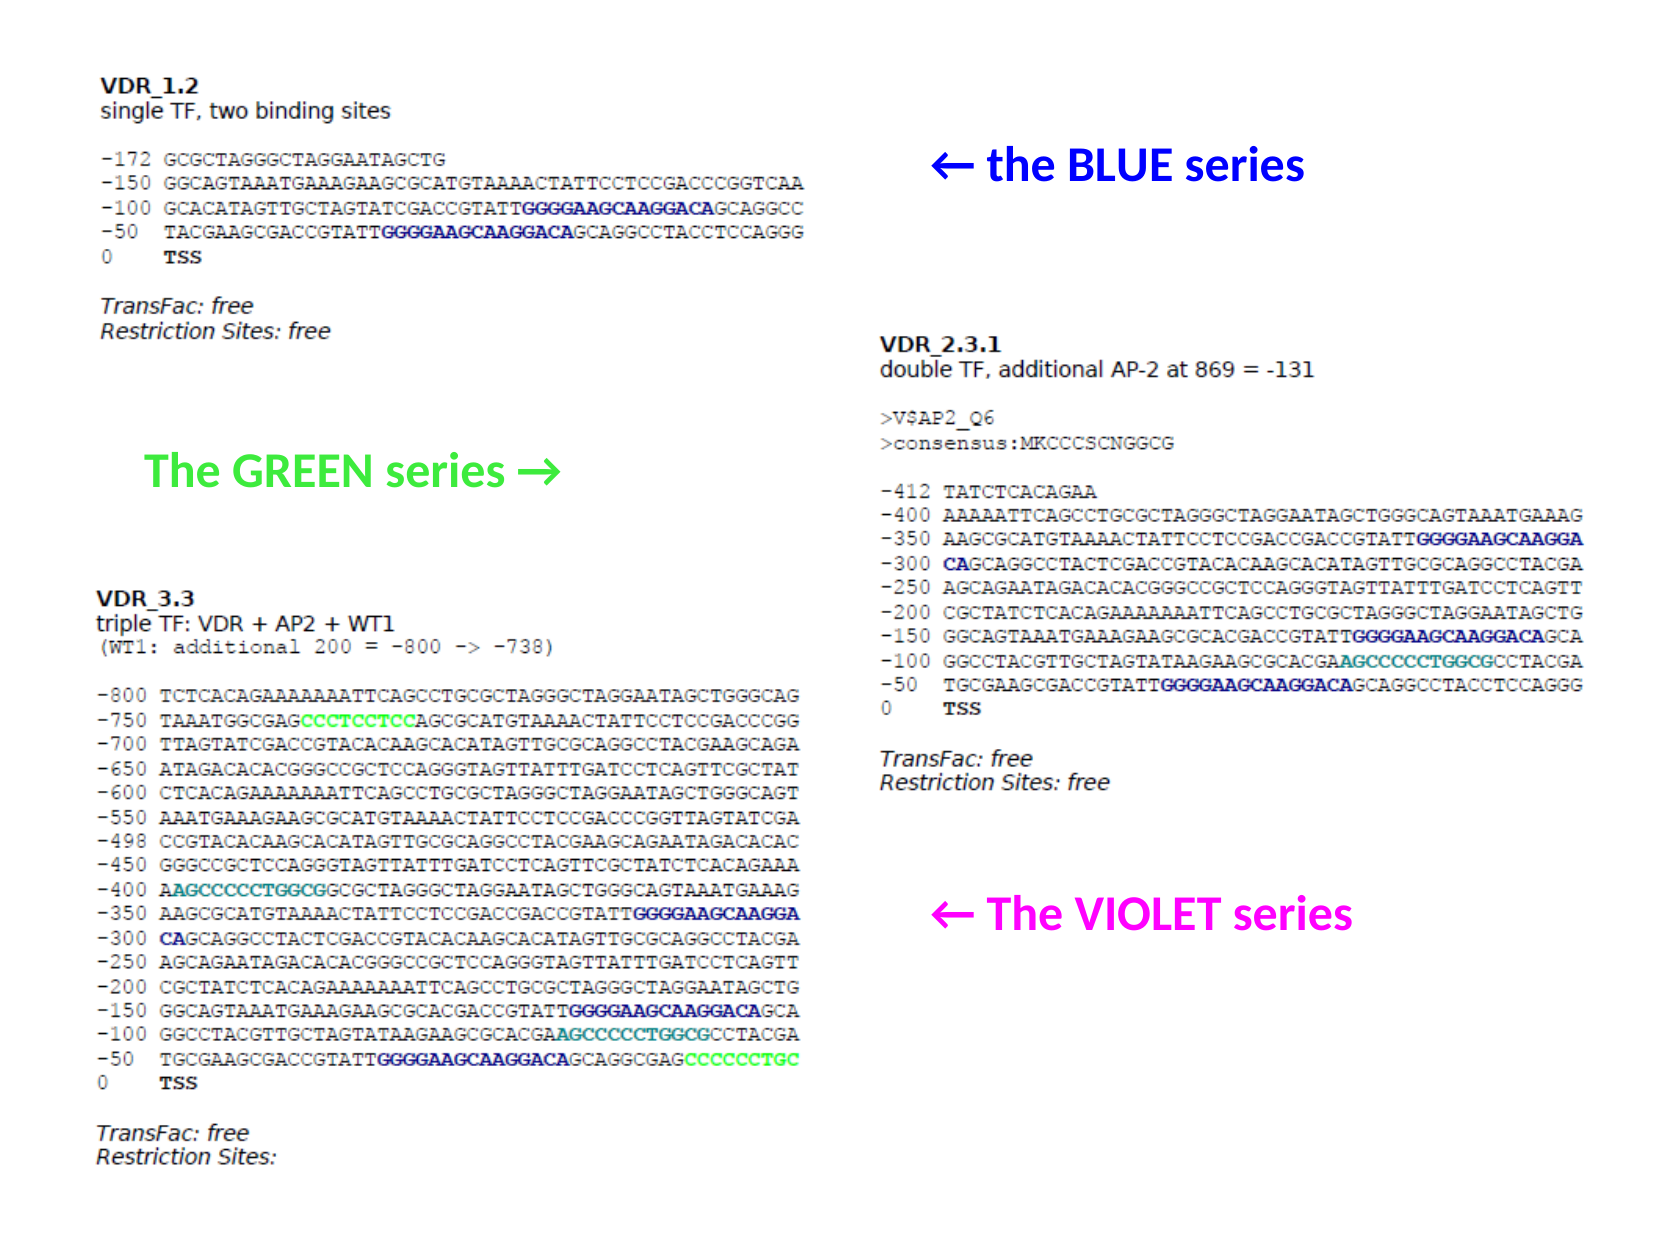

← the BLUE series
 The GREEN series →
← The VIOLET series